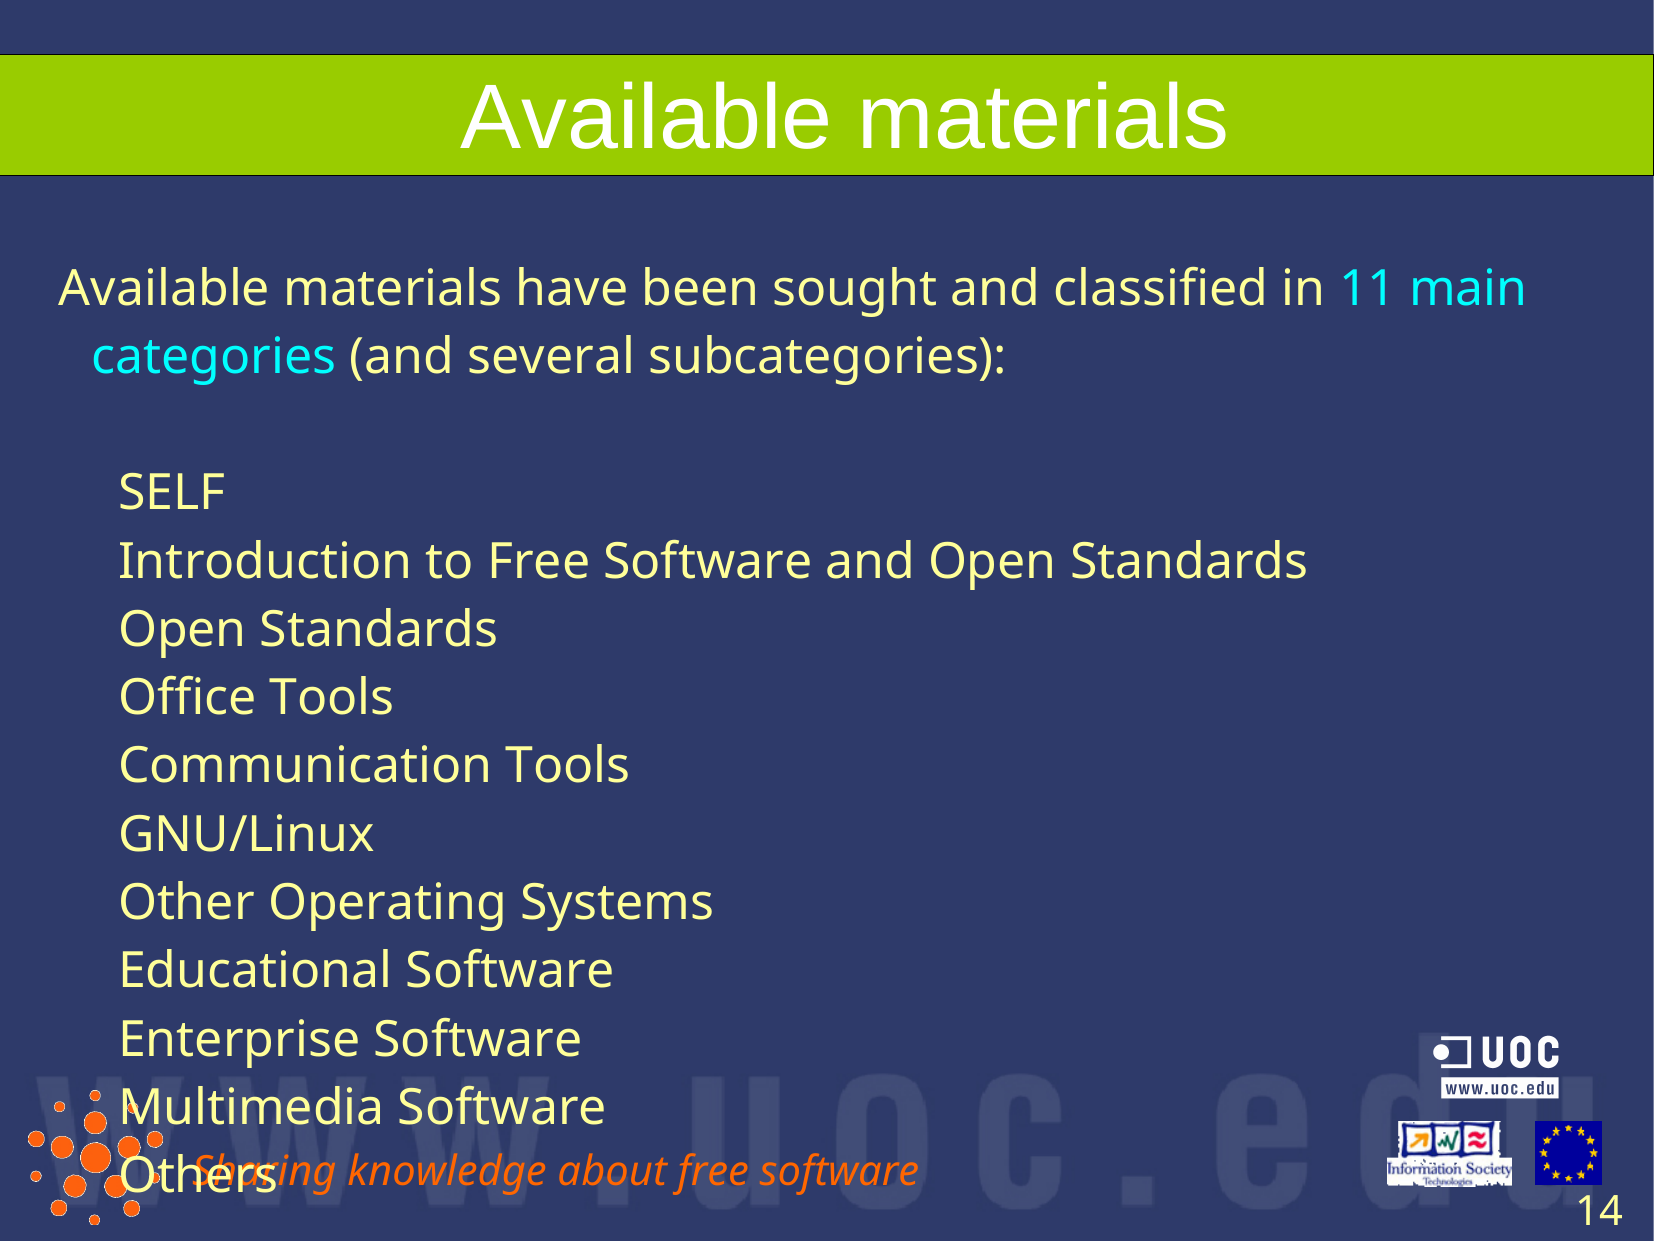

# Available materials
Available materials have been sought and classified in 11 main categories (and several subcategories):
SELF
Introduction to Free Software and Open Standards
Open Standards
Office Tools
Communication Tools
GNU/Linux
Other Operating Systems
Educational Software
Enterprise Software
Multimedia Software
Others